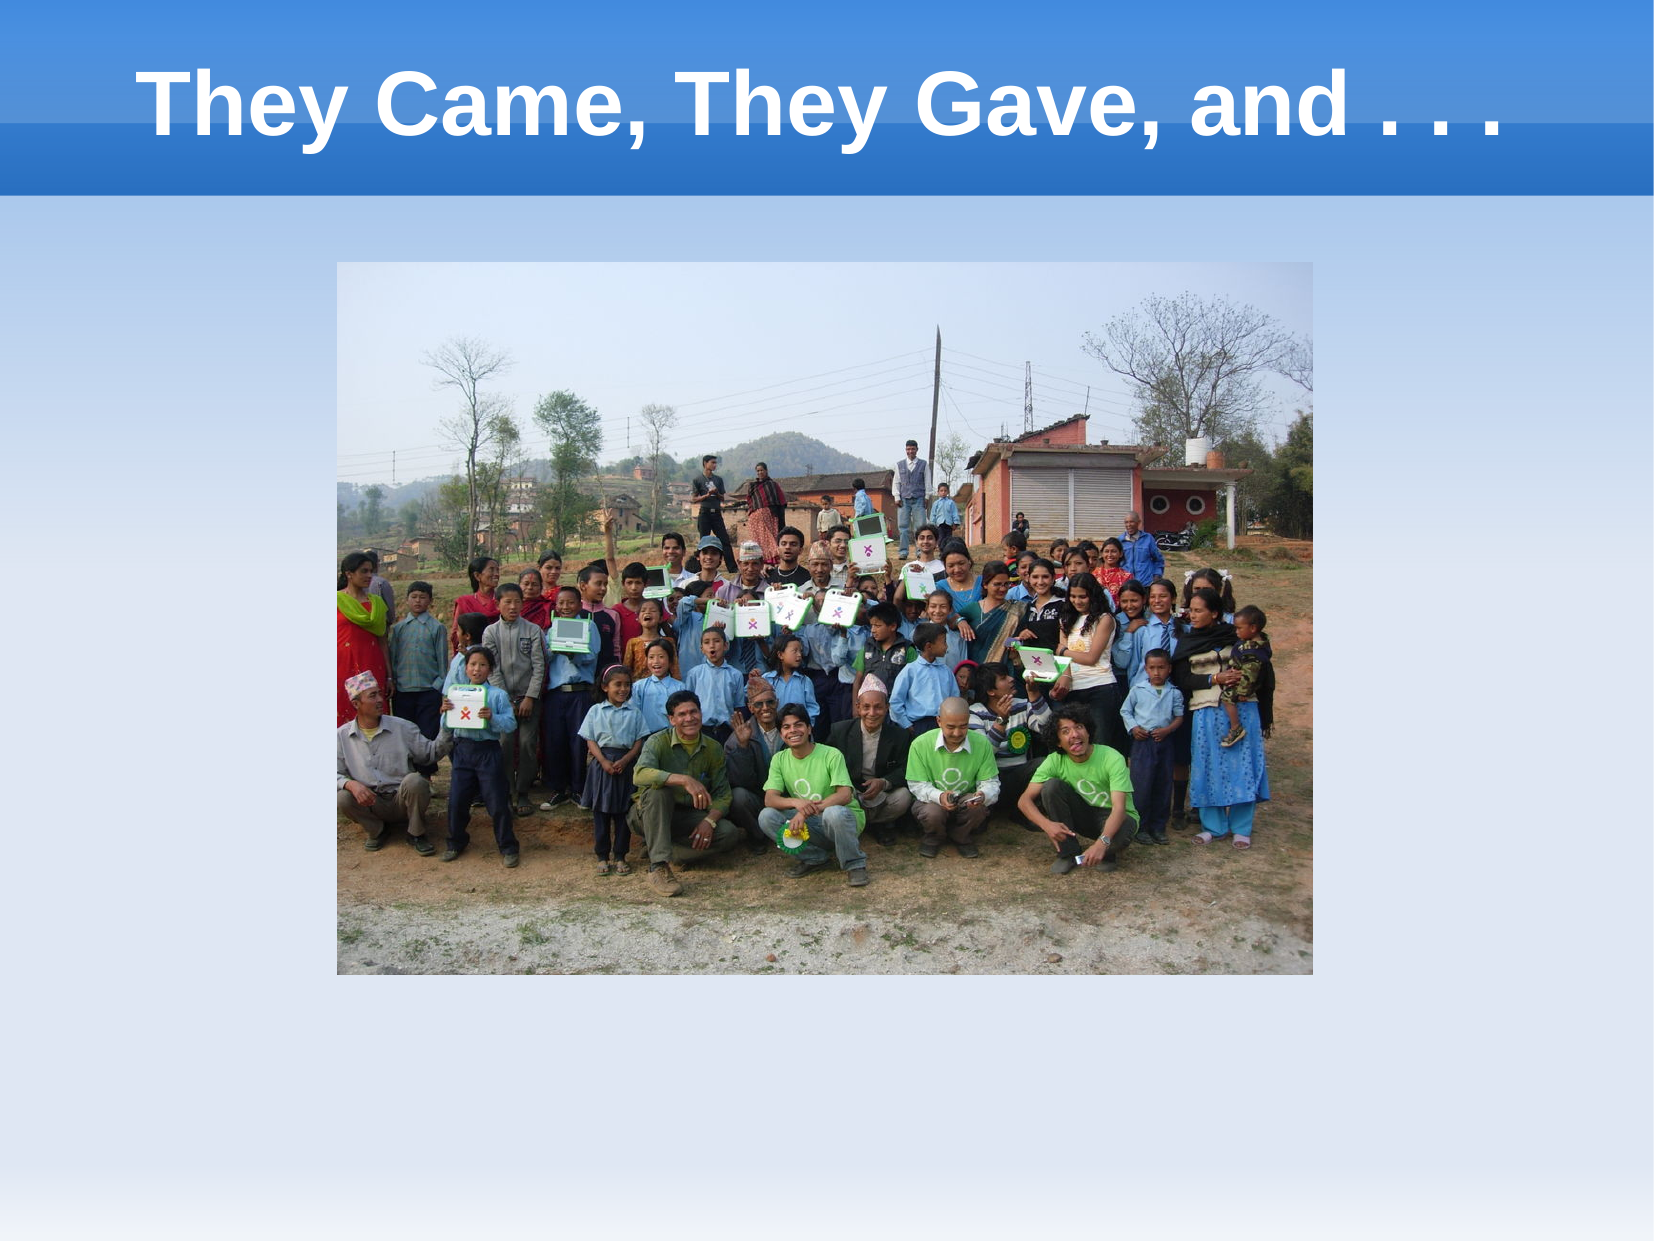

# They Came, They Gave, and . . .